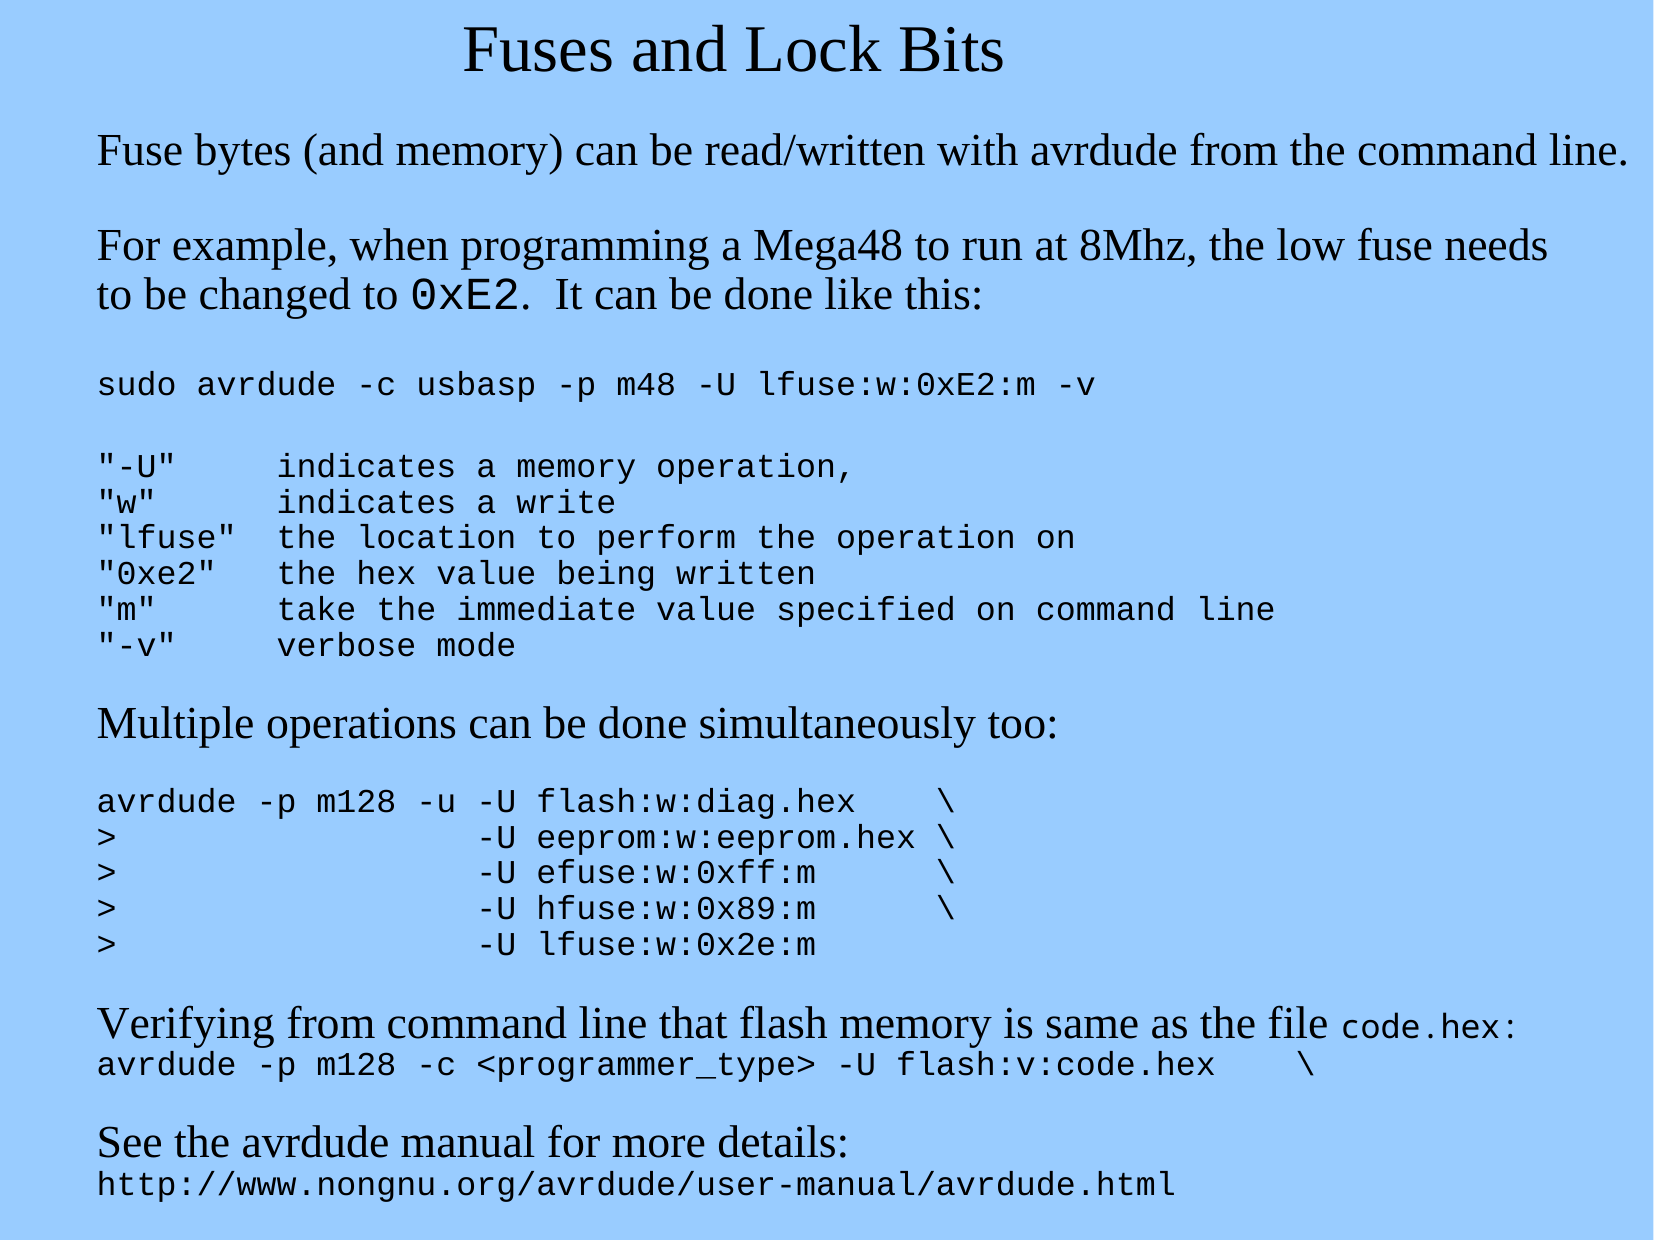

Fuses and Lock Bits
Fuse bytes (and memory) can be read/written with avrdude from the command line.
For example, when programming a Mega48 to run at 8Mhz, the low fuse needs
to be changed to 0xE2. It can be done like this:
sudo avrdude -c usbasp -p m48 -U lfuse:w:0xE2:m -v
"-U" indicates a memory operation,
"w" indicates a write
"lfuse" the location to perform the operation on
"0xe2" the hex value being written
"m" take the immediate value specified on command line
"-v" verbose mode
Multiple operations can be done simultaneously too:
avrdude -p m128 -u -U flash:w:diag.hex \
> -U eeprom:w:eeprom.hex \
> -U efuse:w:0xff:m \
> -U hfuse:w:0x89:m \
> -U lfuse:w:0x2e:m
Verifying from command line that flash memory is same as the file code.hex:
avrdude -p m128 -c <programmer_type> -U flash:v:code.hex \
See the avrdude manual for more details:
http://www.nongnu.org/avrdude/user-manual/avrdude.html